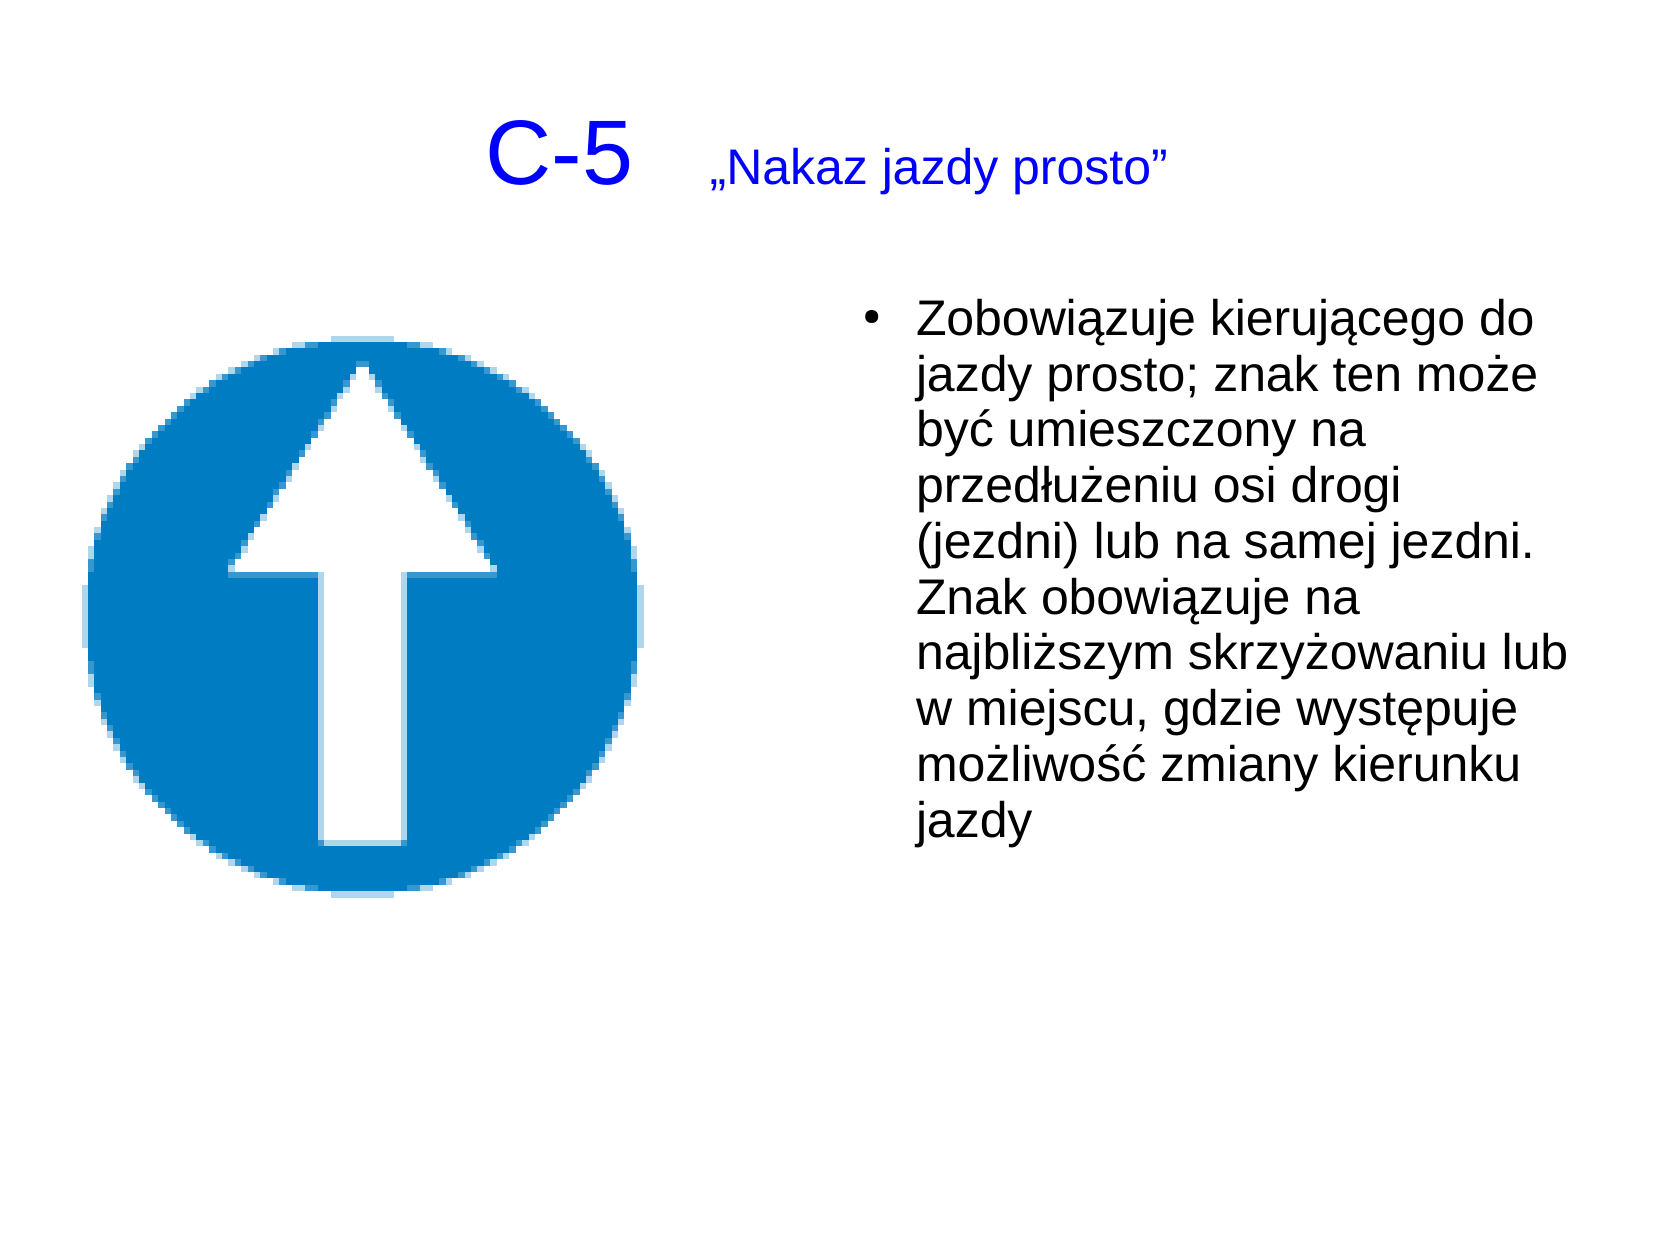

# C-5 „Nakaz jazdy prosto”
Zobowiązuje kierującego do jazdy prosto; znak ten może być umieszczony na przedłużeniu osi drogi (jezdni) lub na samej jezdni. Znak obowiązuje na najbliższym skrzyżowaniu lub w miejscu, gdzie występuje możliwość zmiany kierunku jazdy